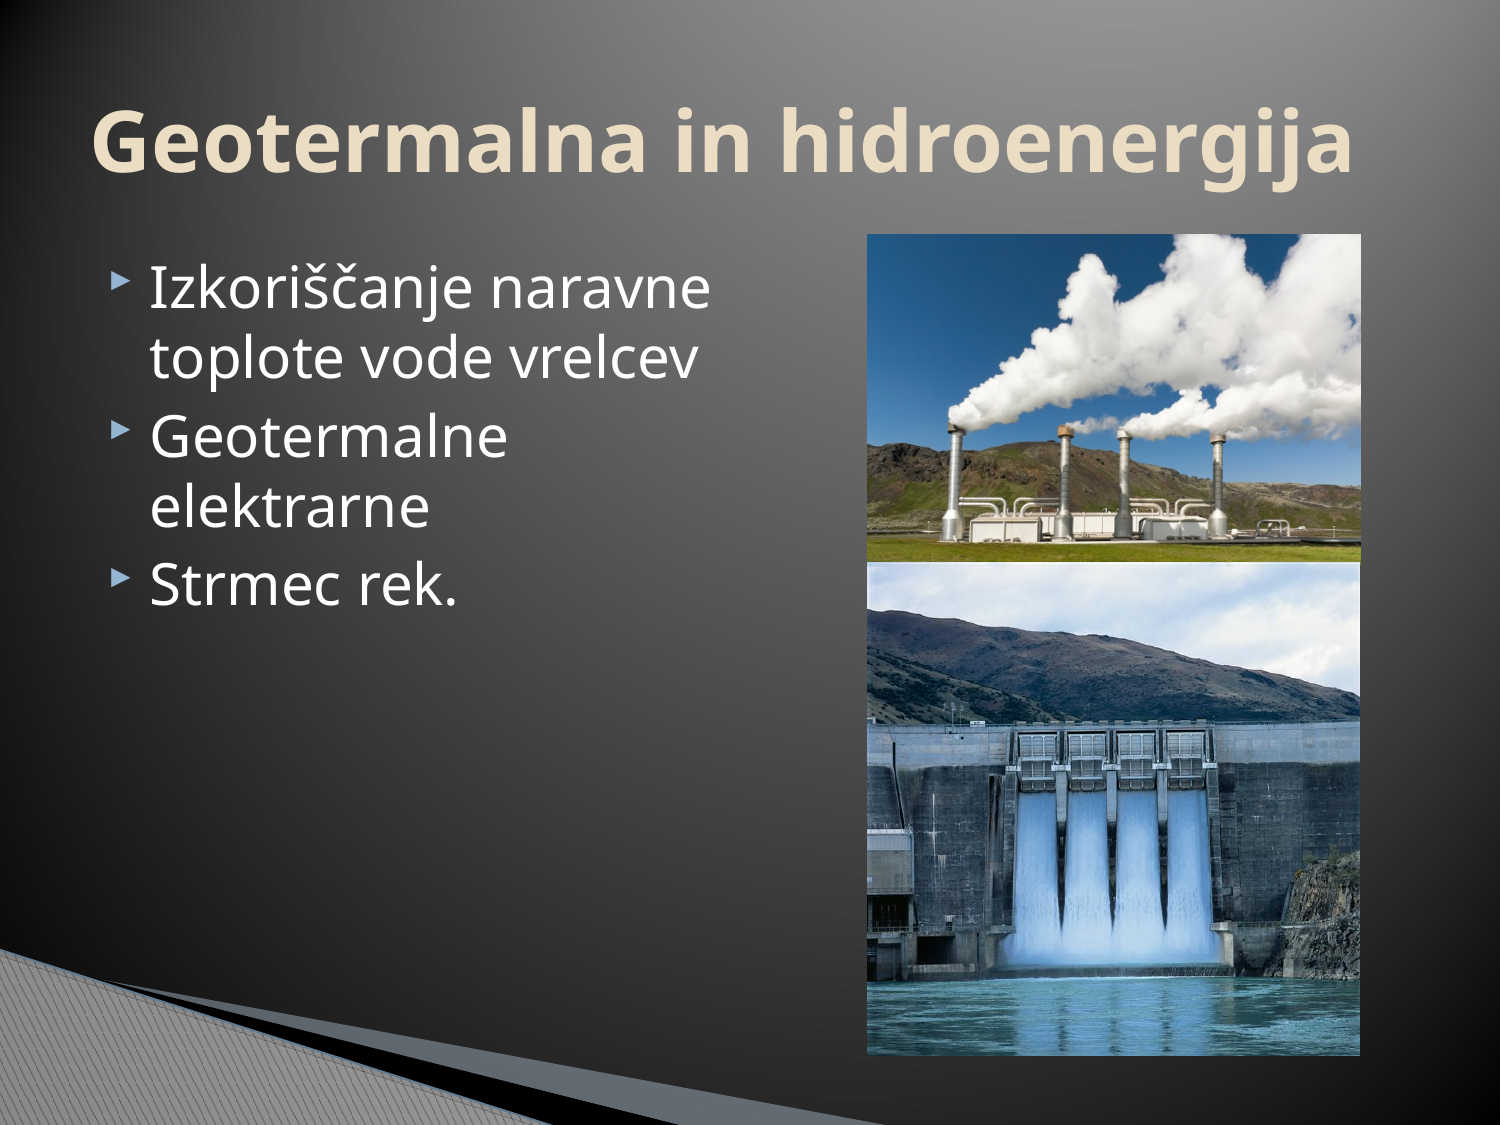

Geotermalna in hidroenergija
# Izkoriščanje naravne toplote vode vrelcev
Geotermalne elektrarne
Strmec rek.